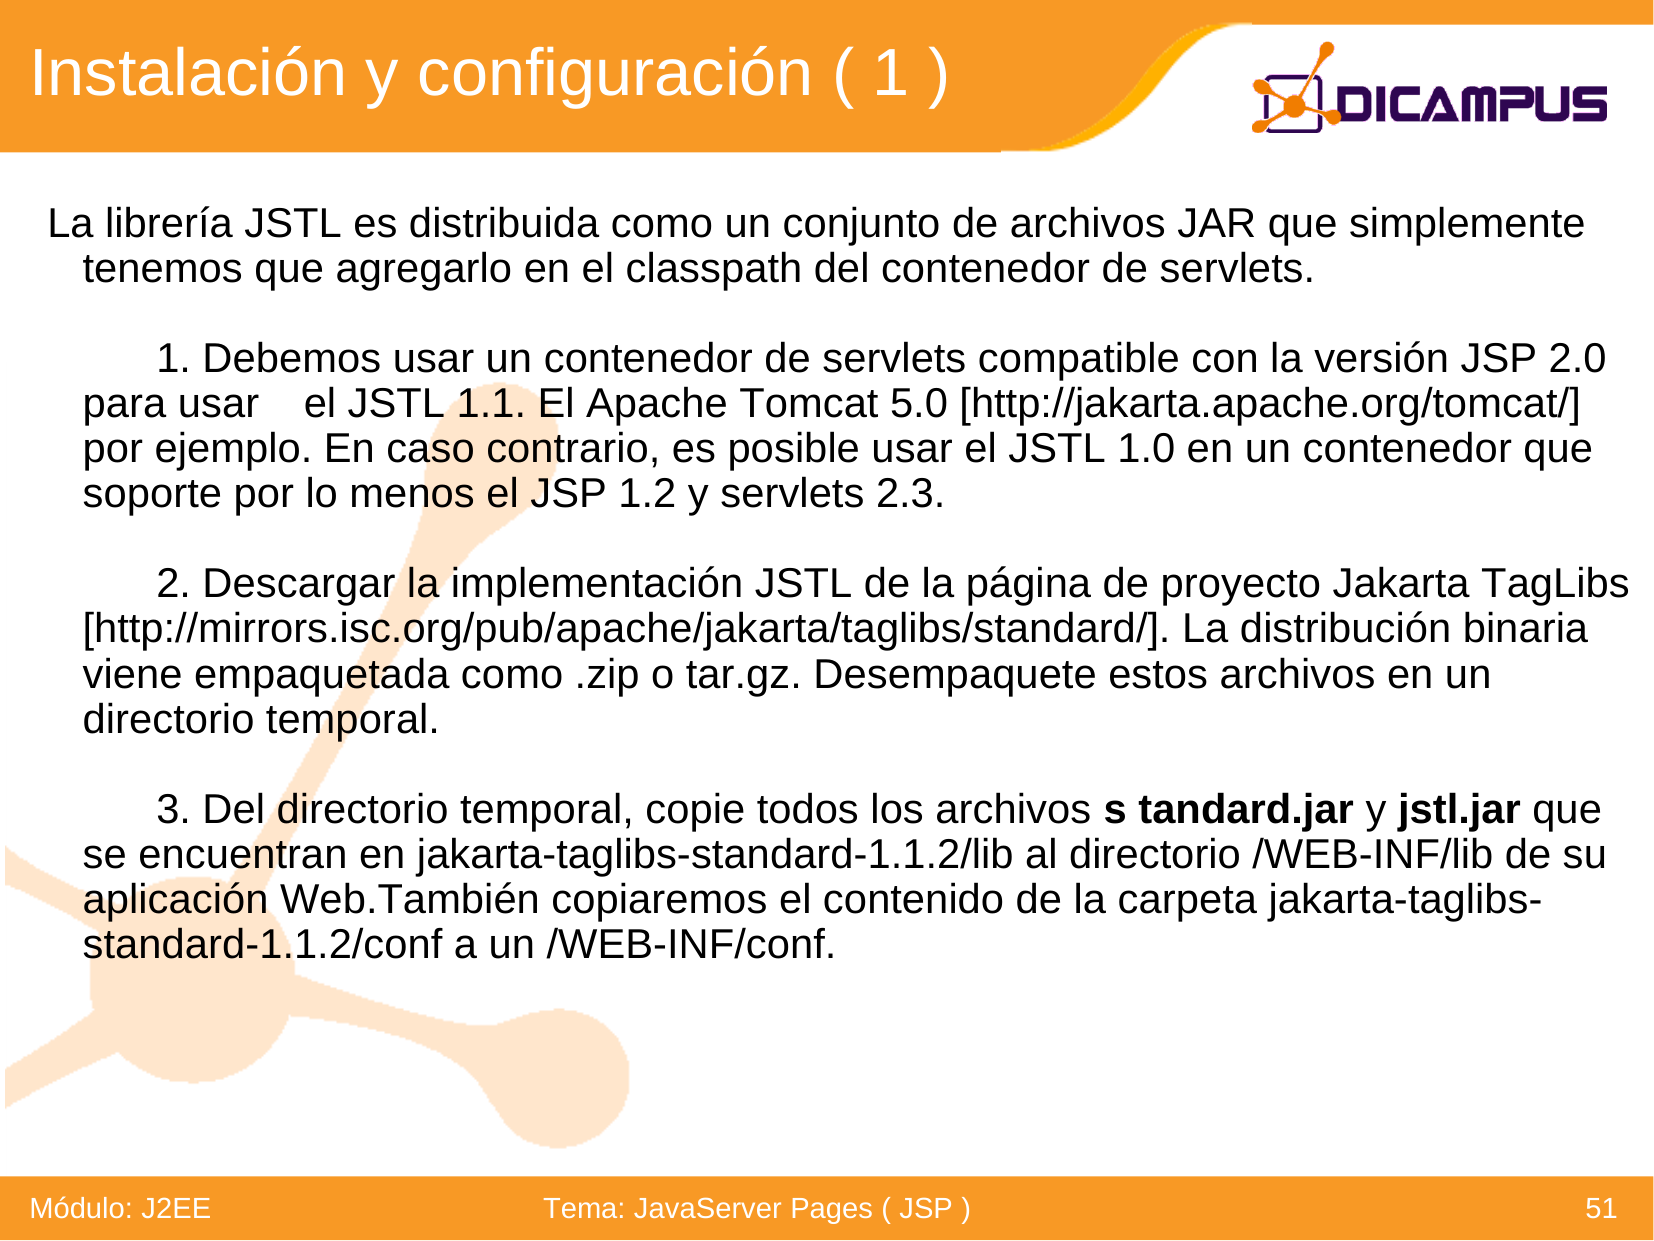

Instalación y configuración ( 1 )
La librería JSTL es distribuida como un conjunto de archivos JAR que simplemente tenemos que agregarlo en el classpath del contenedor de servlets.
		1. Debemos usar un contenedor de servlets compatible con la versión JSP 2.0 para usar 	el JSTL 1.1. El Apache Tomcat 5.0 [http://jakarta.apache.org/tomcat/] por ejemplo. En caso contrario, es posible usar el JSTL 1.0 en un contenedor que soporte por lo menos el JSP 1.2 y servlets 2.3.
		2. Descargar la implementación JSTL de la página de proyecto Jakarta TagLibs [http://mirrors.isc.org/pub/apache/jakarta/taglibs/standard/]. La distribución binaria viene empaquetada como .zip o tar.gz. Desempaquete estos archivos en un directorio temporal.
		3. Del directorio temporal, copie todos los archivos s tandard.jar y jstl.jar que se encuentran en jakarta-taglibs-standard-1.1.2/lib al directorio /WEB-INF/lib de su aplicación Web.También copiaremos el contenido de la carpeta jakarta-taglibs-standard-1.1.2/conf a un /WEB-INF/conf.
Módulo: J2EE
Tema: JavaServer Pages ( JSP )